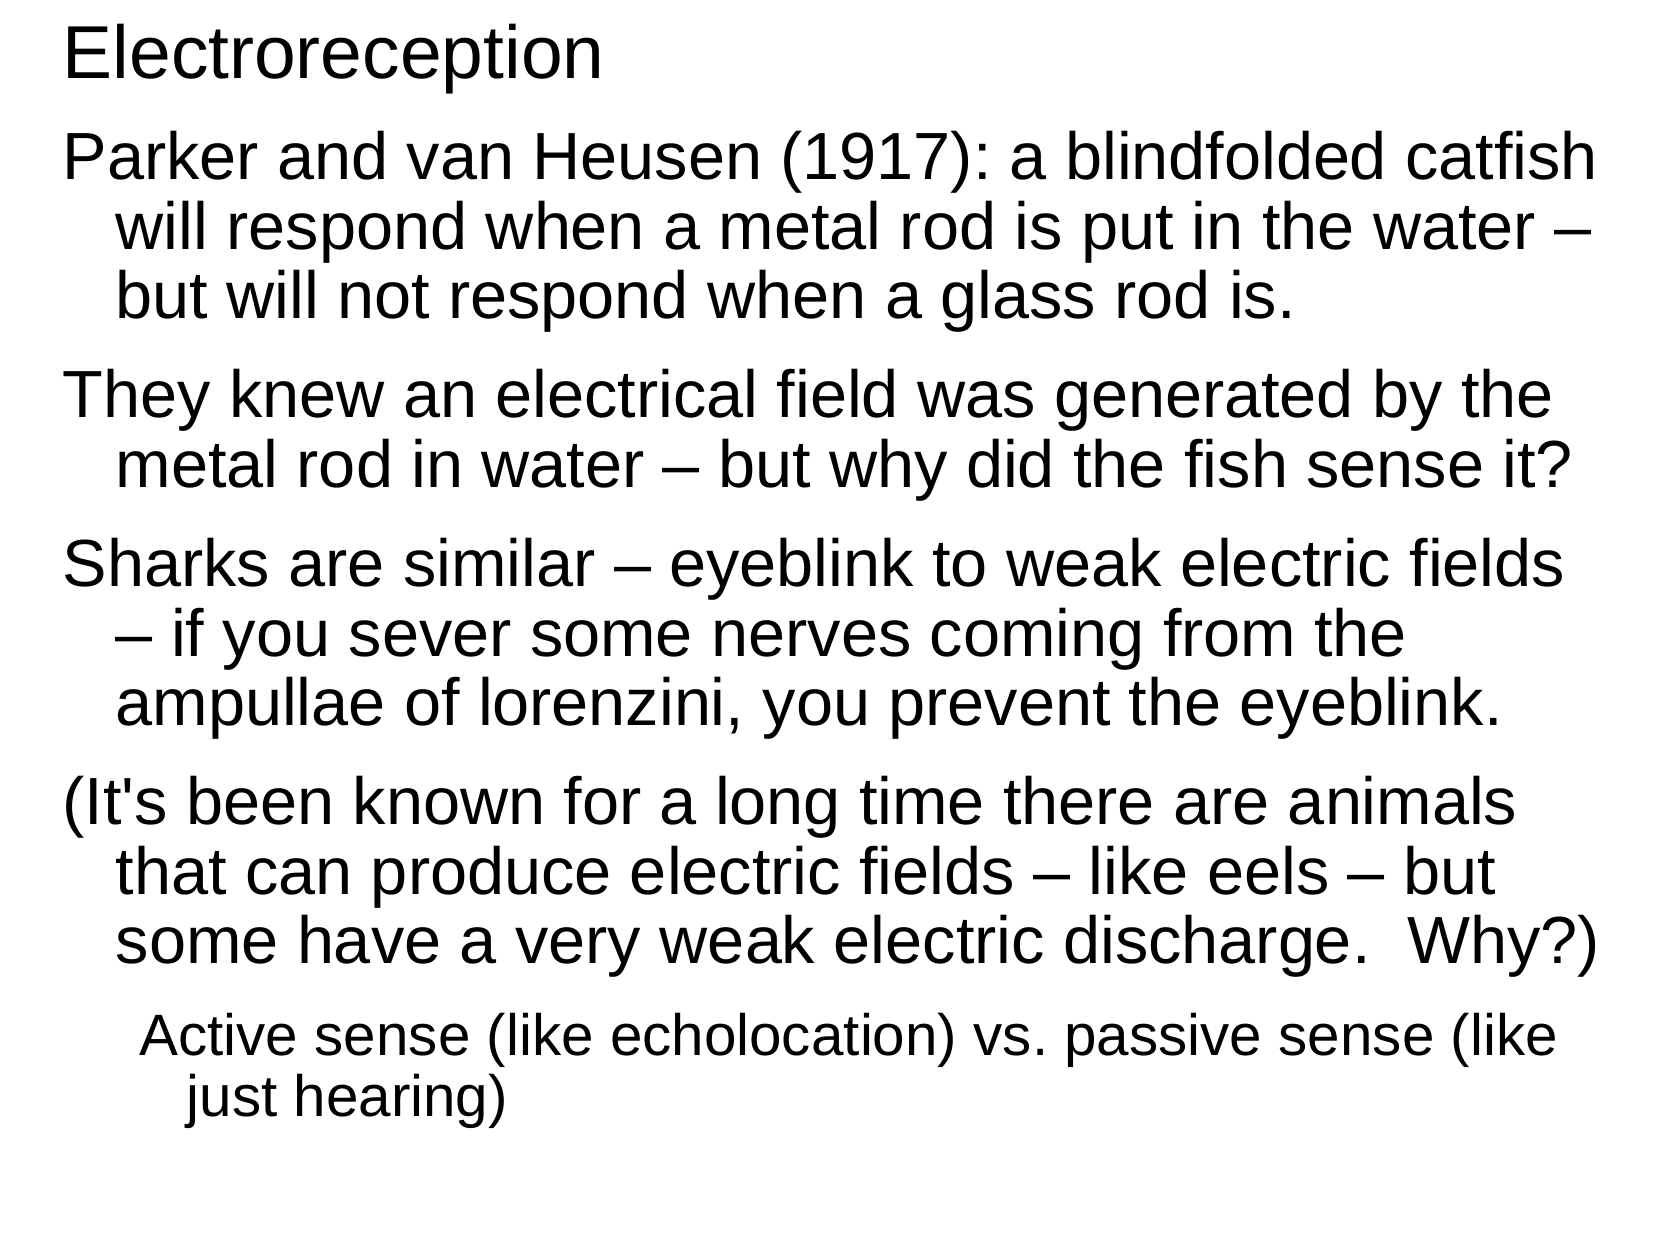

# Electroreception
Parker and van Heusen (1917): a blindfolded catfish will respond when a metal rod is put in the water – but will not respond when a glass rod is.
They knew an electrical field was generated by the metal rod in water – but why did the fish sense it?
Sharks are similar – eyeblink to weak electric fields – if you sever some nerves coming from the ampullae of lorenzini, you prevent the eyeblink.
(It's been known for a long time there are animals that can produce electric fields – like eels – but some have a very weak electric discharge. Why?)
Active sense (like echolocation) vs. passive sense (like just hearing)